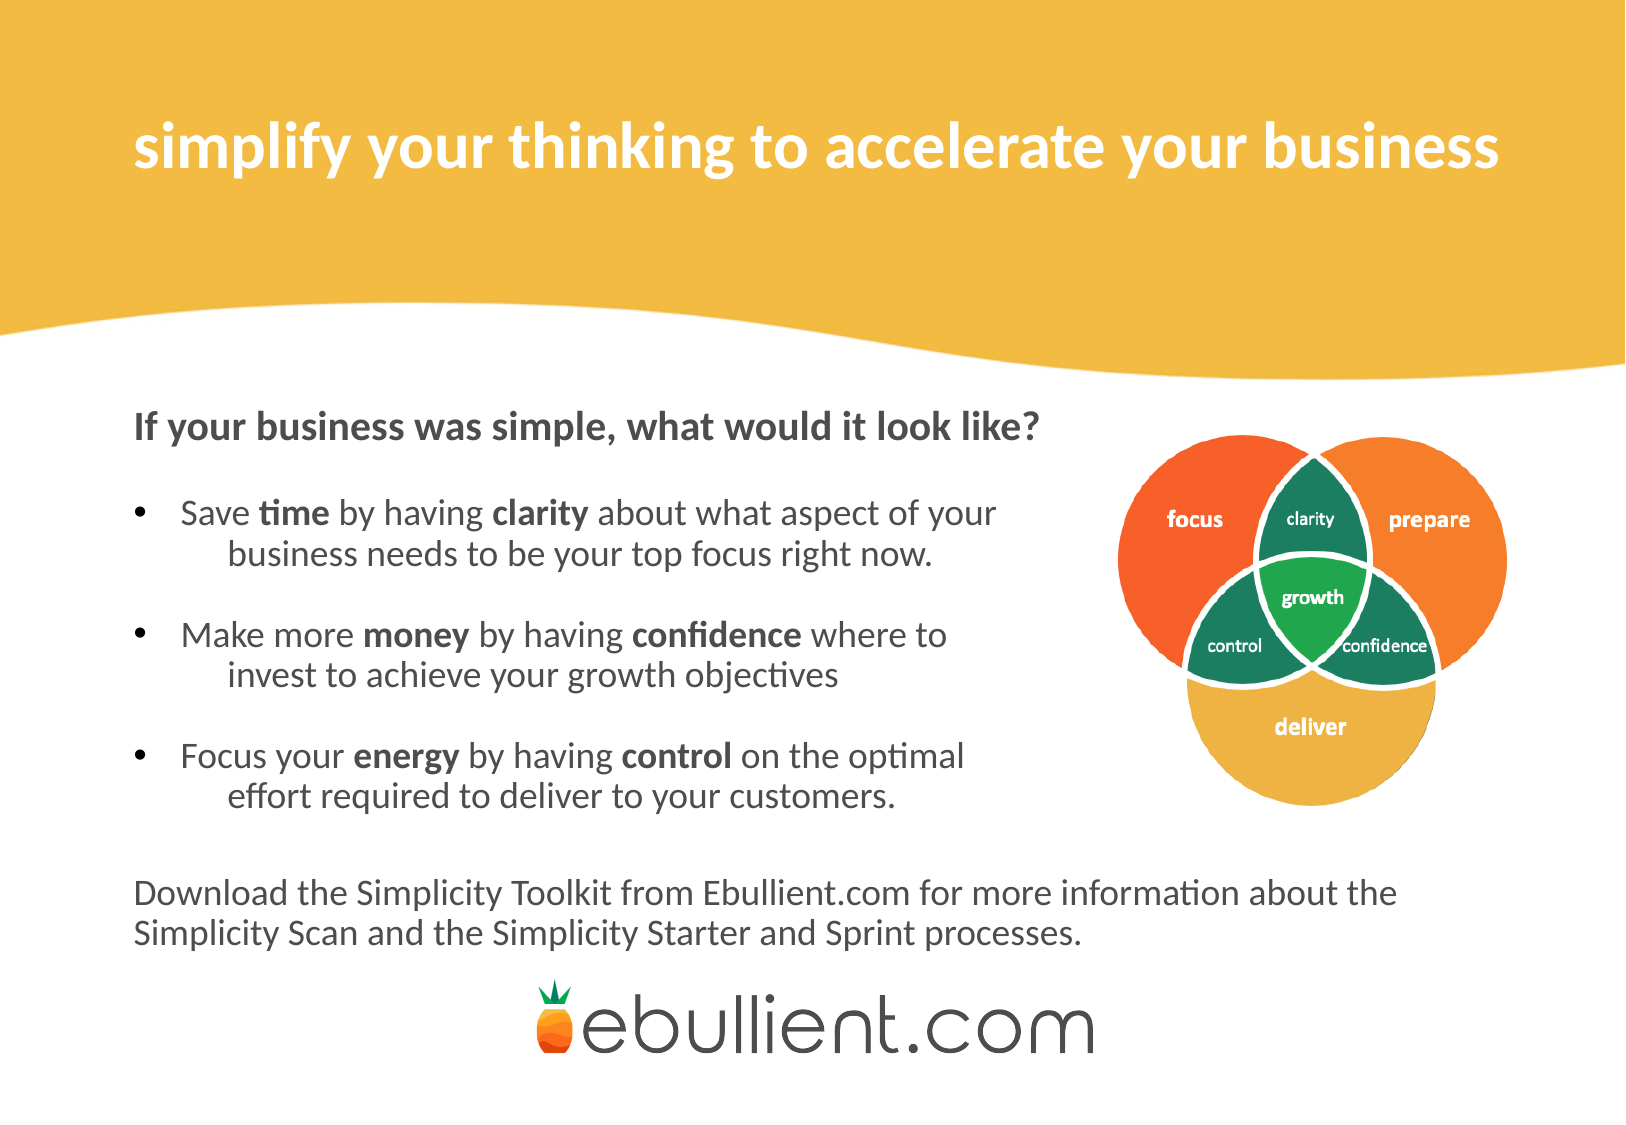

simplify your thinking to accelerate your business
If your business was simple, what would it look like?
Save time by having clarity about what aspect of your business needs to be your top focus right now.
Make more money by having confidence where to invest to achieve your growth objectives
Focus your energy by having control on the optimal effort required to deliver to your customers.
Download the Simplicity Toolkit from Ebullient.com for more information about the Simplicity Scan and the Simplicity Starter and Sprint processes.